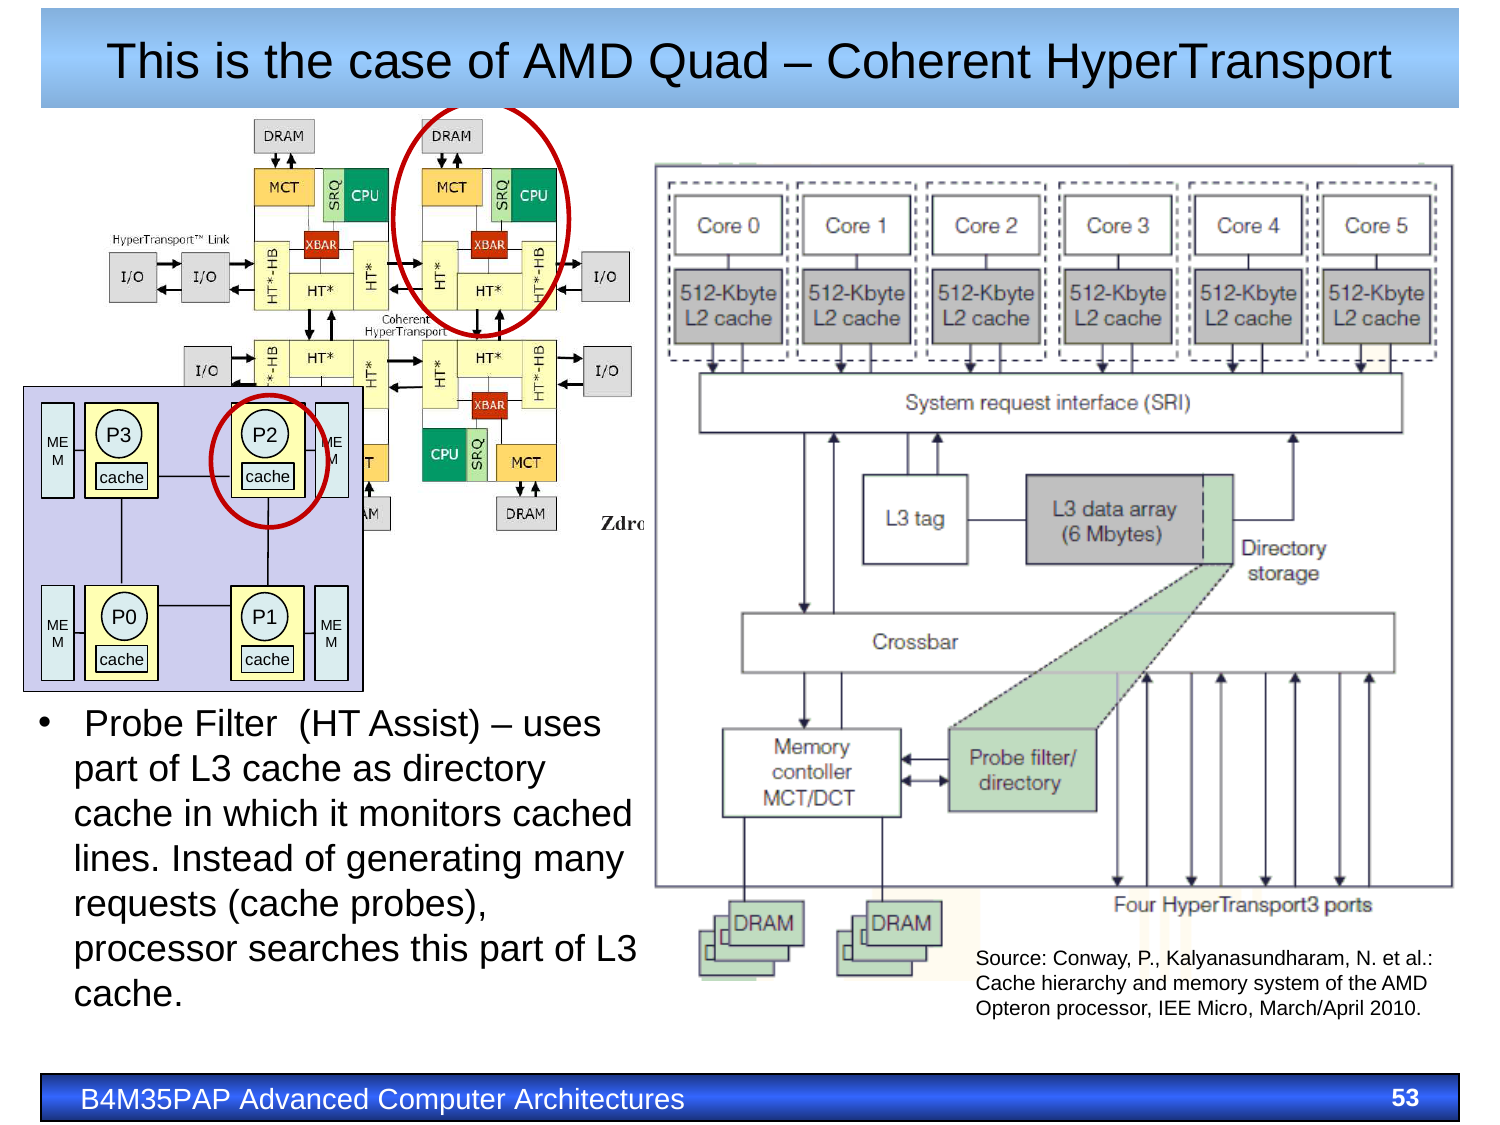

# This is the case of AMD Quad – Coherent HyperTransport
P2
cache
MEM
MEM
P3
cache
MEM
P0
cache
P1
cache
MEM
 Probe Filter (HT Assist) – uses part of L3 cache as directory cache in which it monitors cached lines. Instead of generating many requests (cache probes), processor searches this part of L3 cache.
Source: Conway, P., Kalyanasundharam, N. et al.: Cache hierarchy and memory system of the AMD Opteron processor, IEE Micro, March/April 2010.